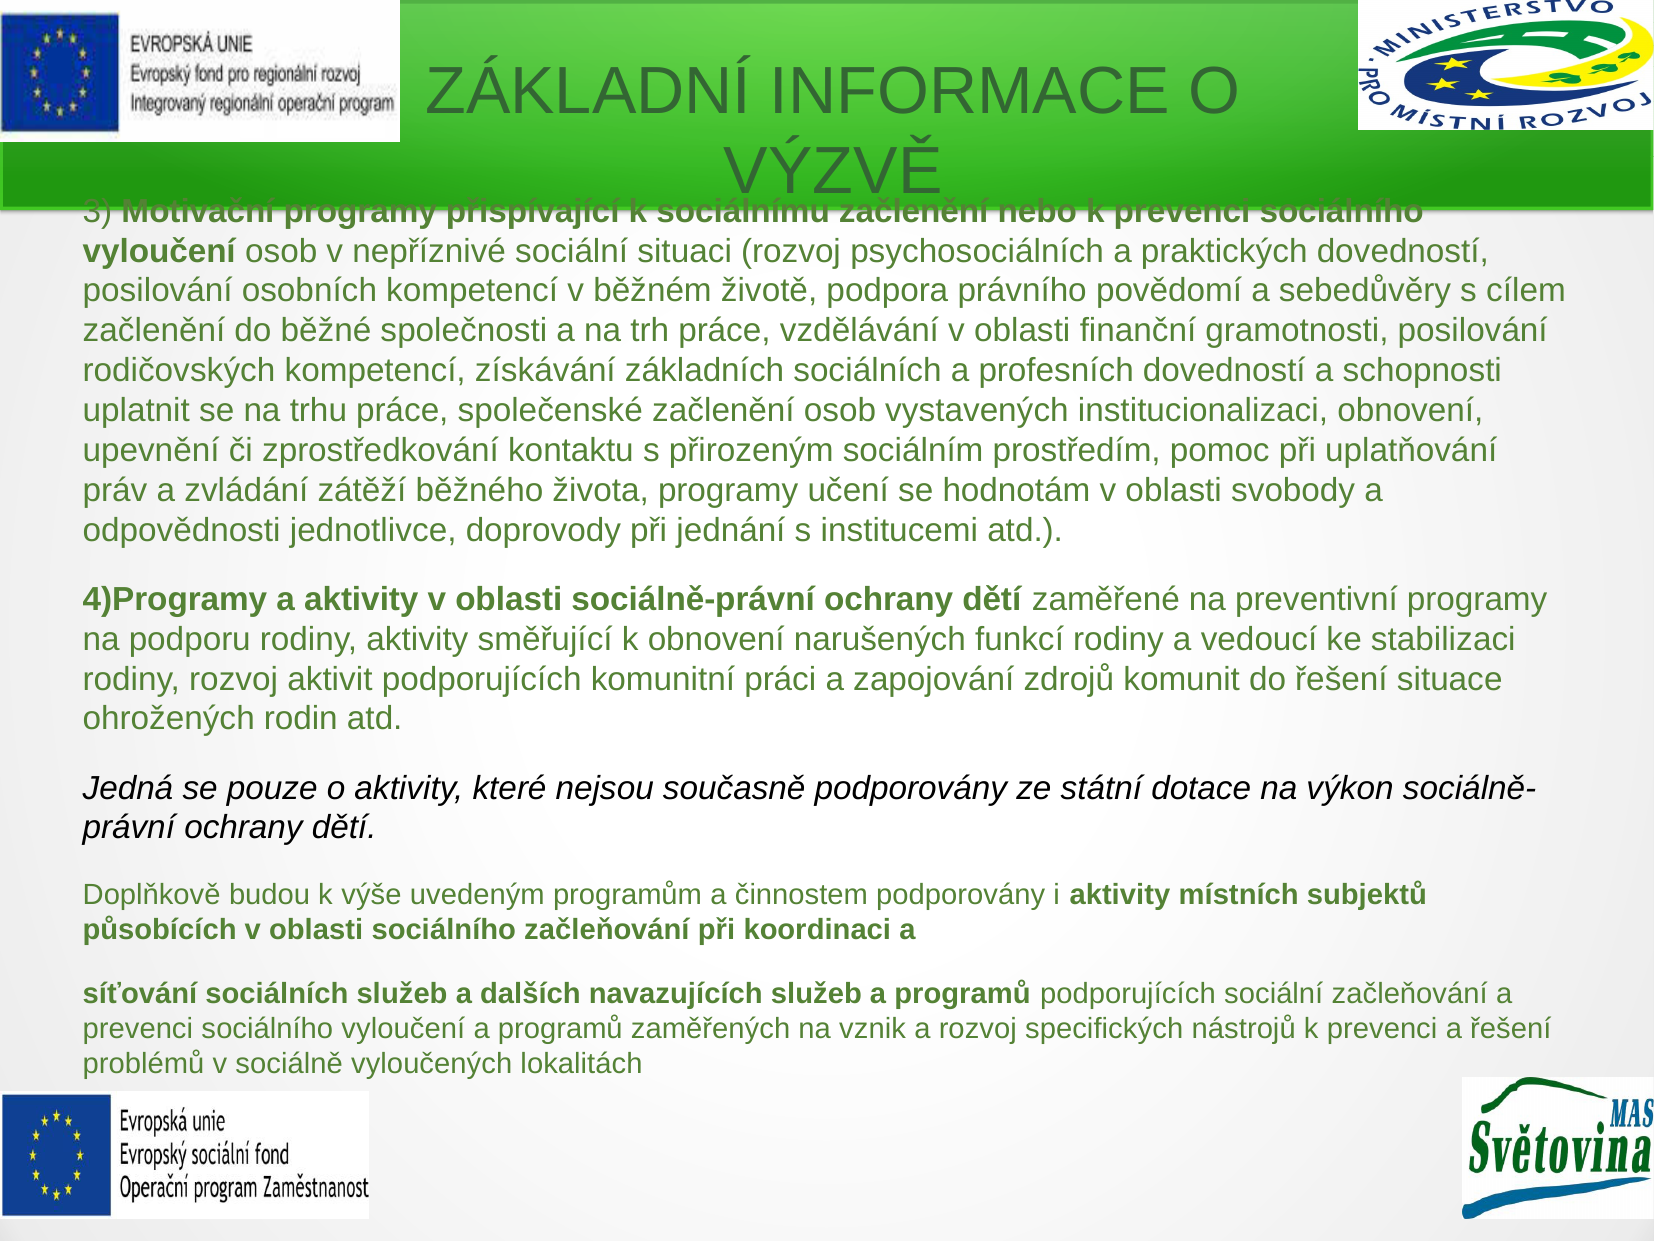

# ZÁKLADNÍ INFORMACE O VÝZVĚ
3) Motivační programy přispívající k sociálnímu začlenění nebo k prevenci sociálního vyloučení osob v nepříznivé sociální situaci (rozvoj psychosociálních a praktických dovedností, posilování osobních kompetencí v běžném životě, podpora právního povědomí a sebedůvěry s cílem začlenění do běžné společnosti a na trh práce, vzdělávání v oblasti finanční gramotnosti, posilování rodičovských kompetencí, získávání základních sociálních a profesních dovedností a schopnosti uplatnit se na trhu práce, společenské začlenění osob vystavených institucionalizaci, obnovení, upevnění či zprostředkování kontaktu s přirozeným sociálním prostředím, pomoc při uplatňování práv a zvládání zátěží běžného života, programy učení se hodnotám v oblasti svobody a odpovědnosti jednotlivce, doprovody při jednání s institucemi atd.).
4)Programy a aktivity v oblasti sociálně-právní ochrany dětí zaměřené na preventivní programy na podporu rodiny, aktivity směřující k obnovení narušených funkcí rodiny a vedoucí ke stabilizaci rodiny, rozvoj aktivit podporujících komunitní práci a zapojování zdrojů komunit do řešení situace ohrožených rodin atd.
Jedná se pouze o aktivity, které nejsou současně podporovány ze státní dotace na výkon sociálně-právní ochrany dětí.
Doplňkově budou k výše uvedeným programům a činnostem podporovány i aktivity místních subjektů působících v oblasti sociálního začleňování při koordinaci a
síťování sociálních služeb a dalších navazujících služeb a programů podporujících sociální začleňování a prevenci sociálního vyloučení a programů zaměřených na vznik a rozvoj specifických nástrojů k prevenci a řešení problémů v sociálně vyloučených lokalitách